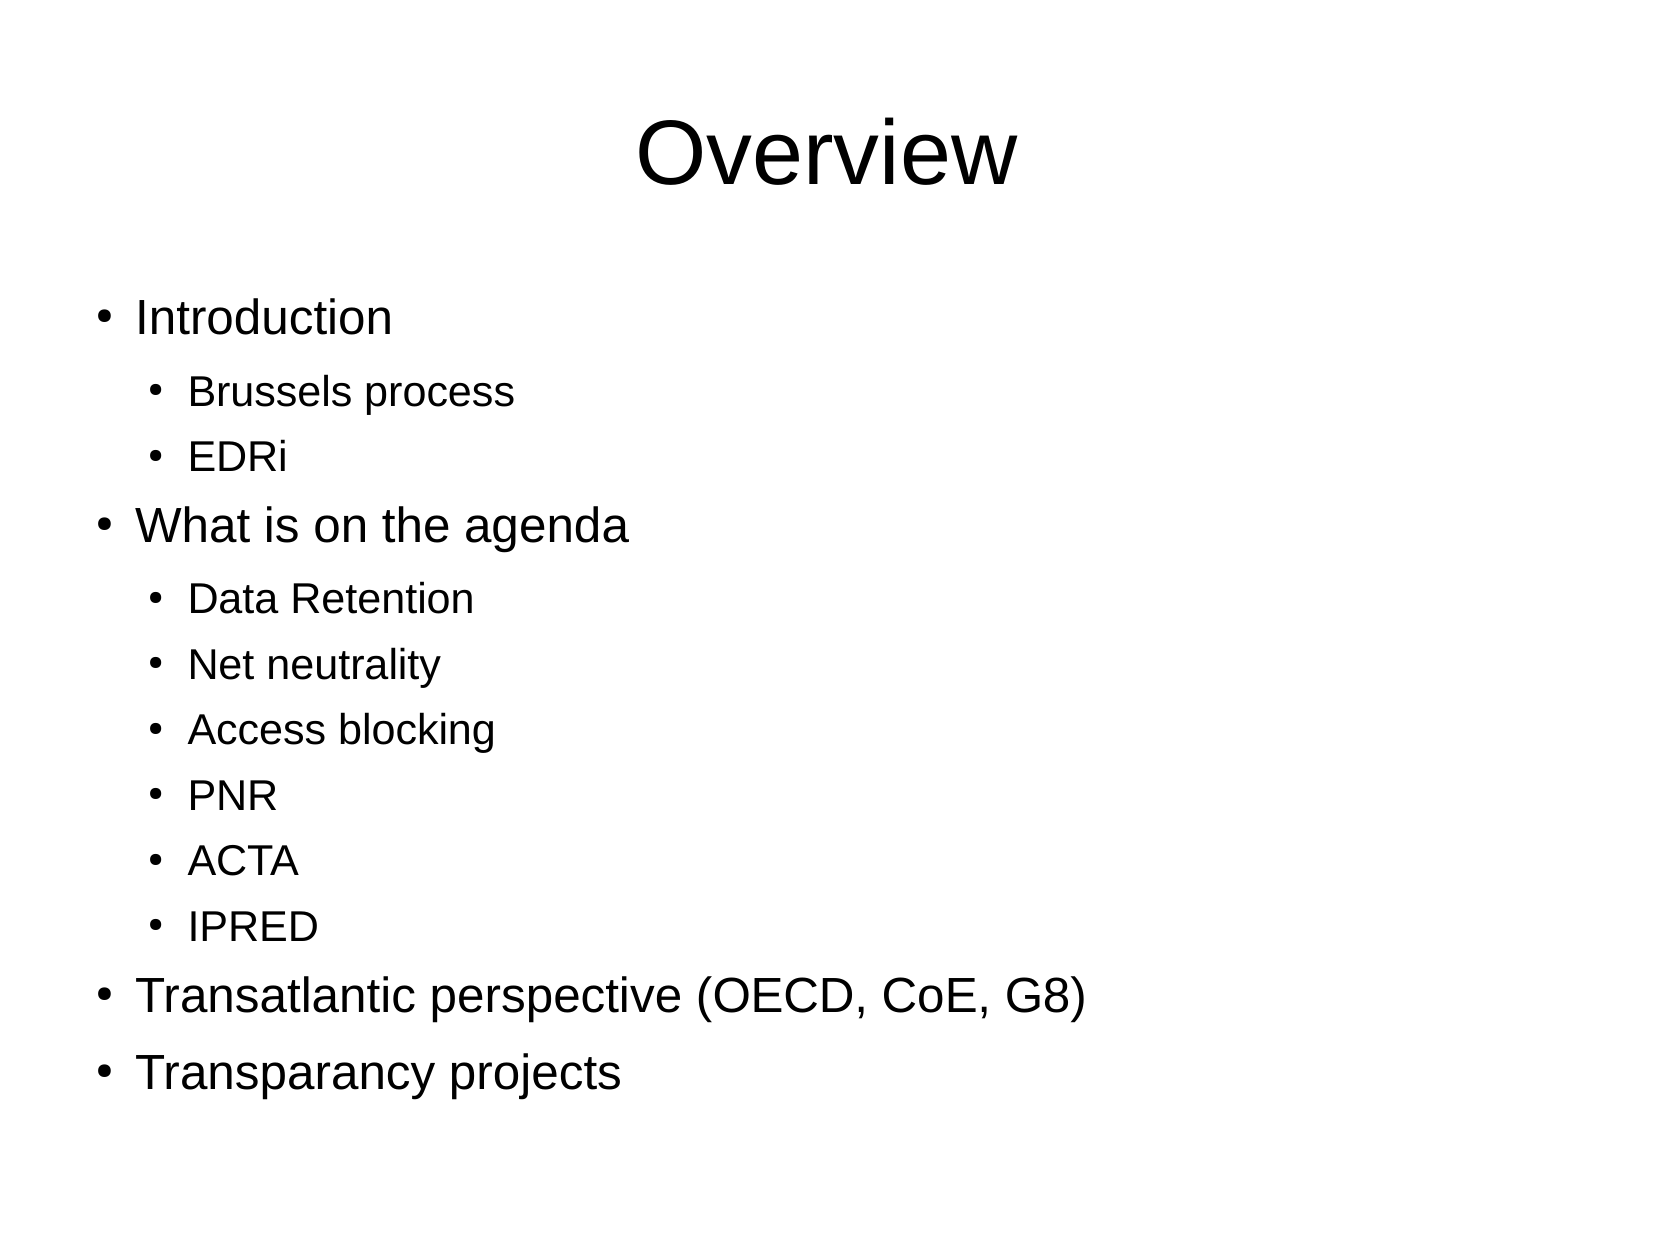

# Overview
Introduction
Brussels process
EDRi
What is on the agenda
Data Retention
Net neutrality
Access blocking
PNR
ACTA
IPRED
Transatlantic perspective (OECD, CoE, G8)
Transparancy projects